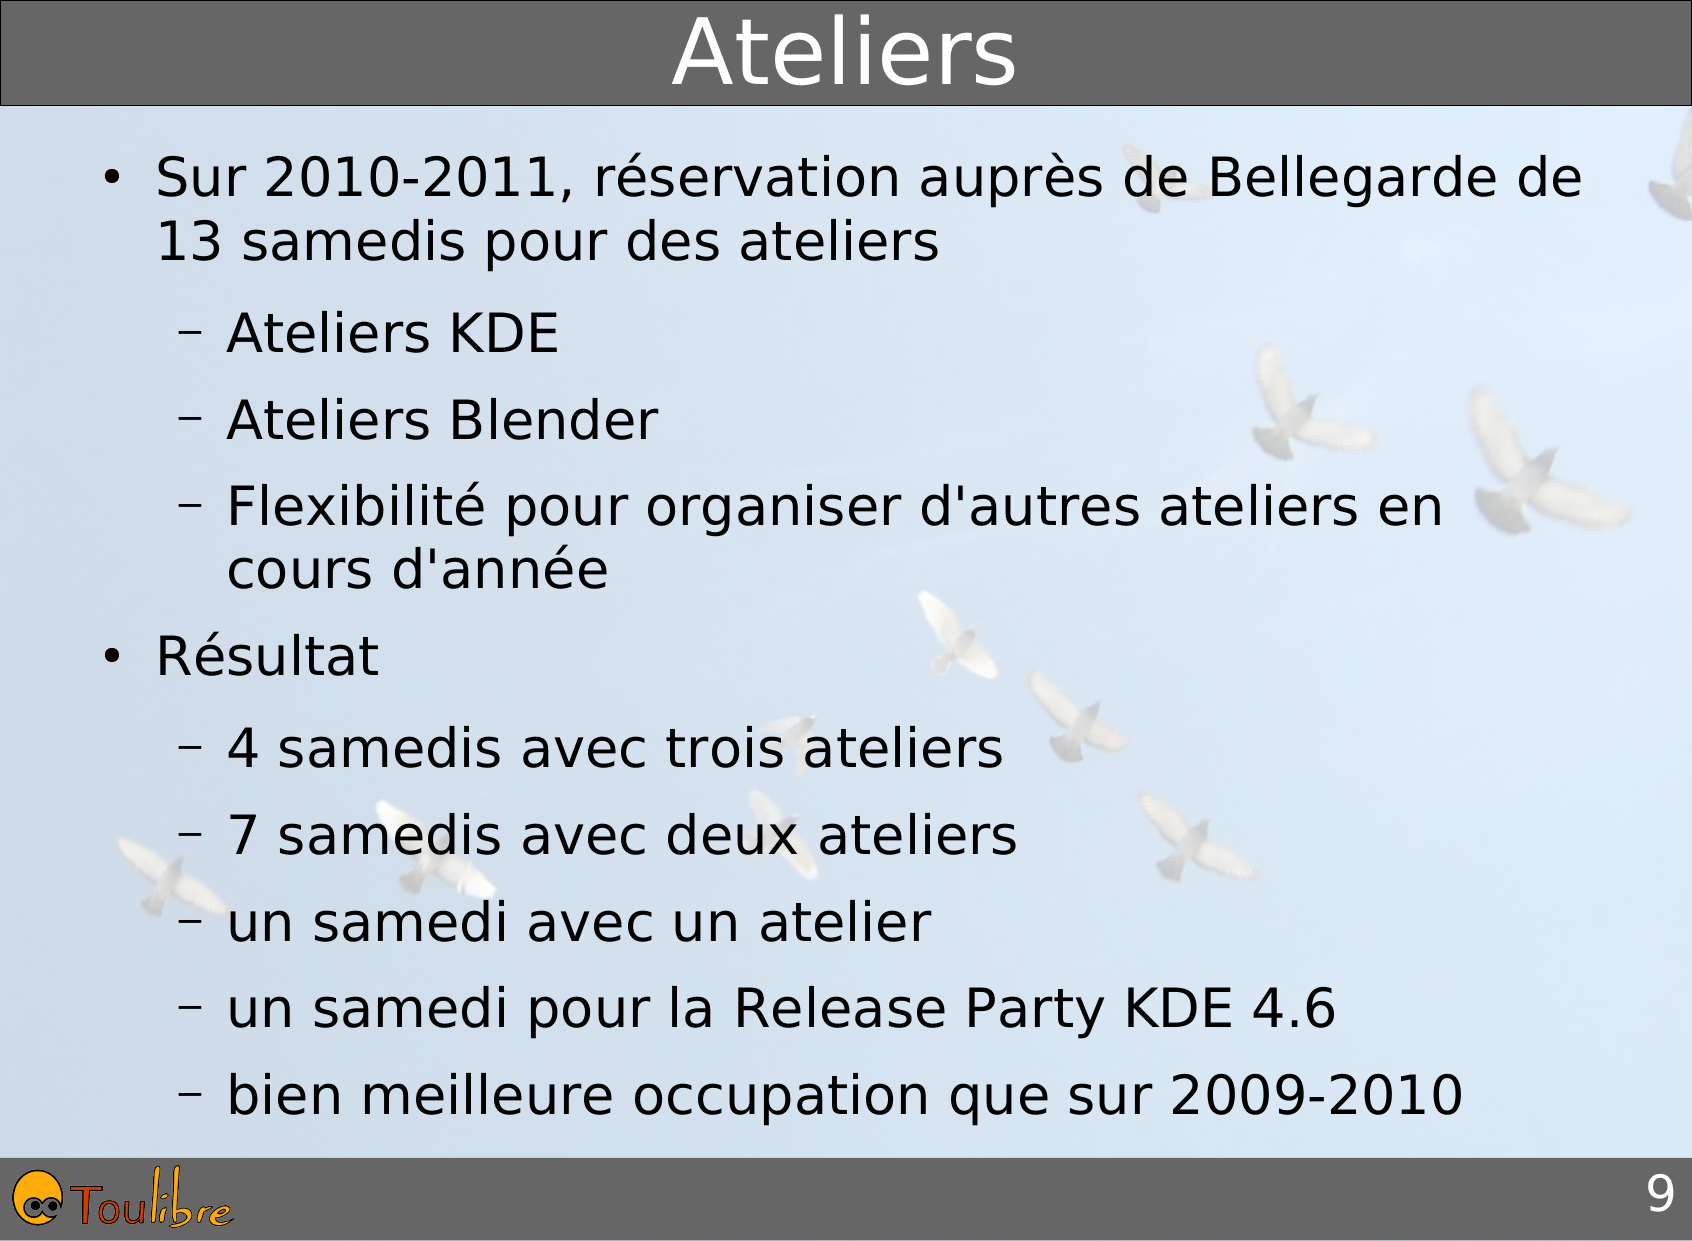

# Ateliers
Sur 2010-2011, réservation auprès de Bellegarde de 13 samedis pour des ateliers
Ateliers KDE
Ateliers Blender
Flexibilité pour organiser d'autres ateliers en cours d'année
Résultat
4 samedis avec trois ateliers
7 samedis avec deux ateliers
un samedi avec un atelier
un samedi pour la Release Party KDE 4.6
bien meilleure occupation que sur 2009-2010